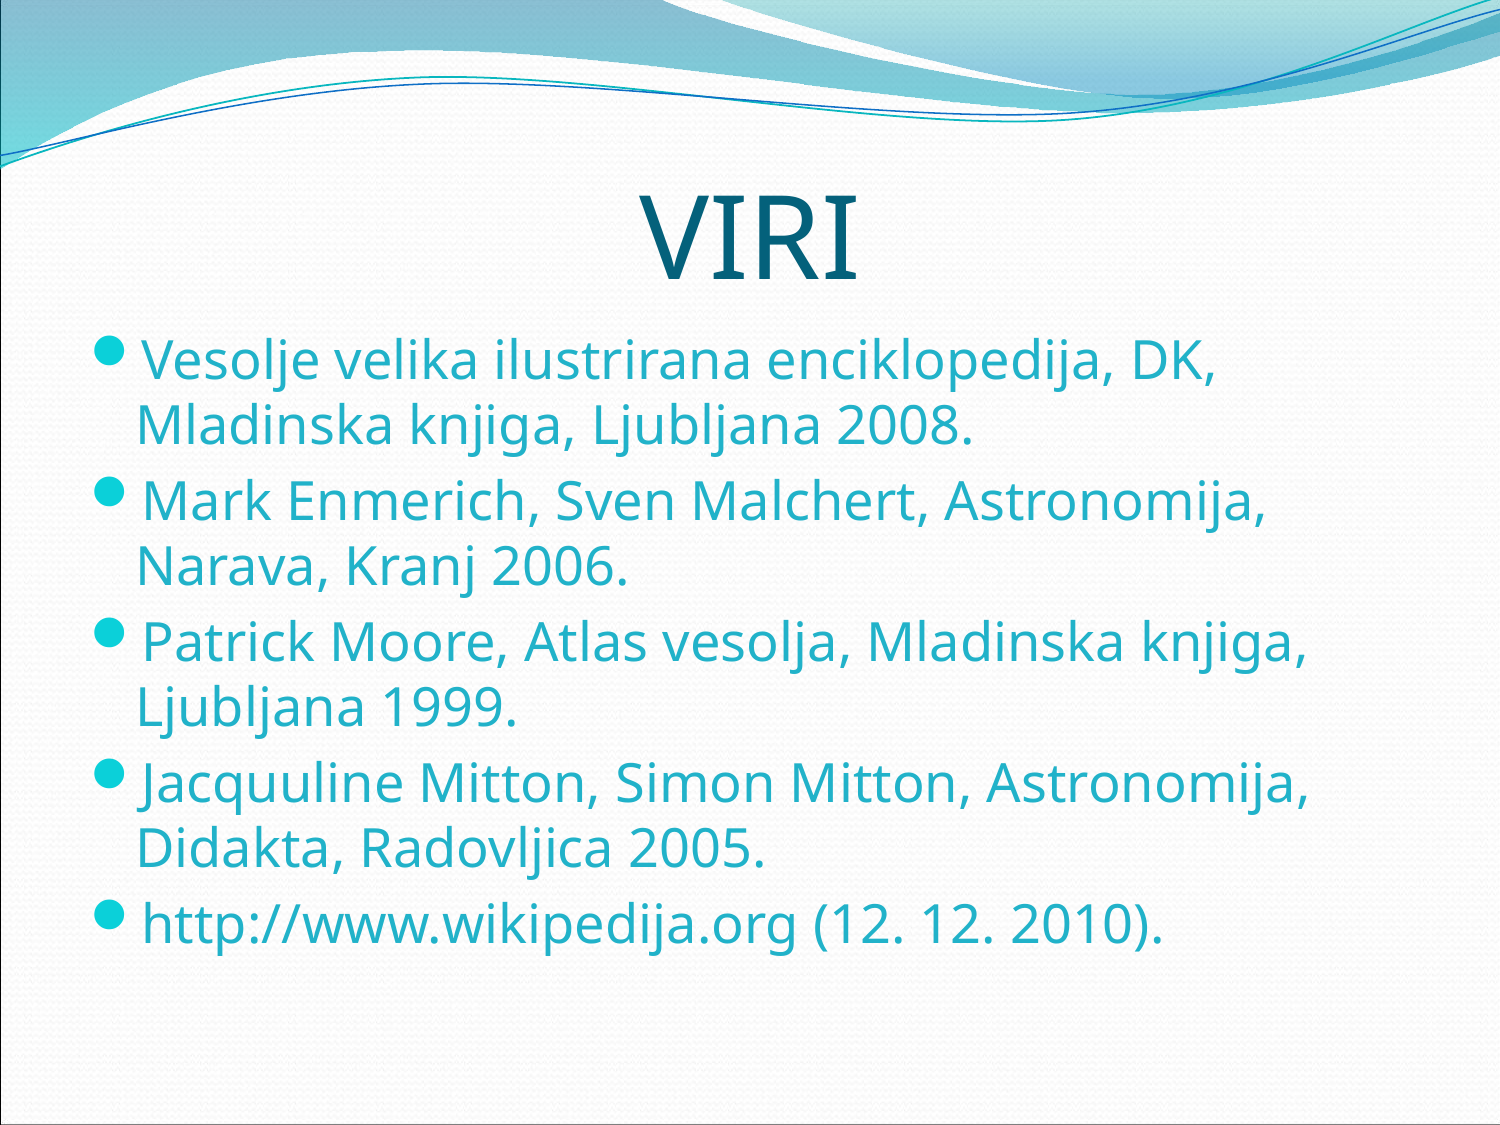

# VIRI
Vesolje velika ilustrirana enciklopedija, DK, Mladinska knjiga, Ljubljana 2008.
Mark Enmerich, Sven Malchert, Astronomija, Narava, Kranj 2006.
Patrick Moore, Atlas vesolja, Mladinska knjiga, Ljubljana 1999.
Jacquuline Mitton, Simon Mitton, Astronomija, Didakta, Radovljica 2005.
http://www.wikipedija.org (12. 12. 2010).